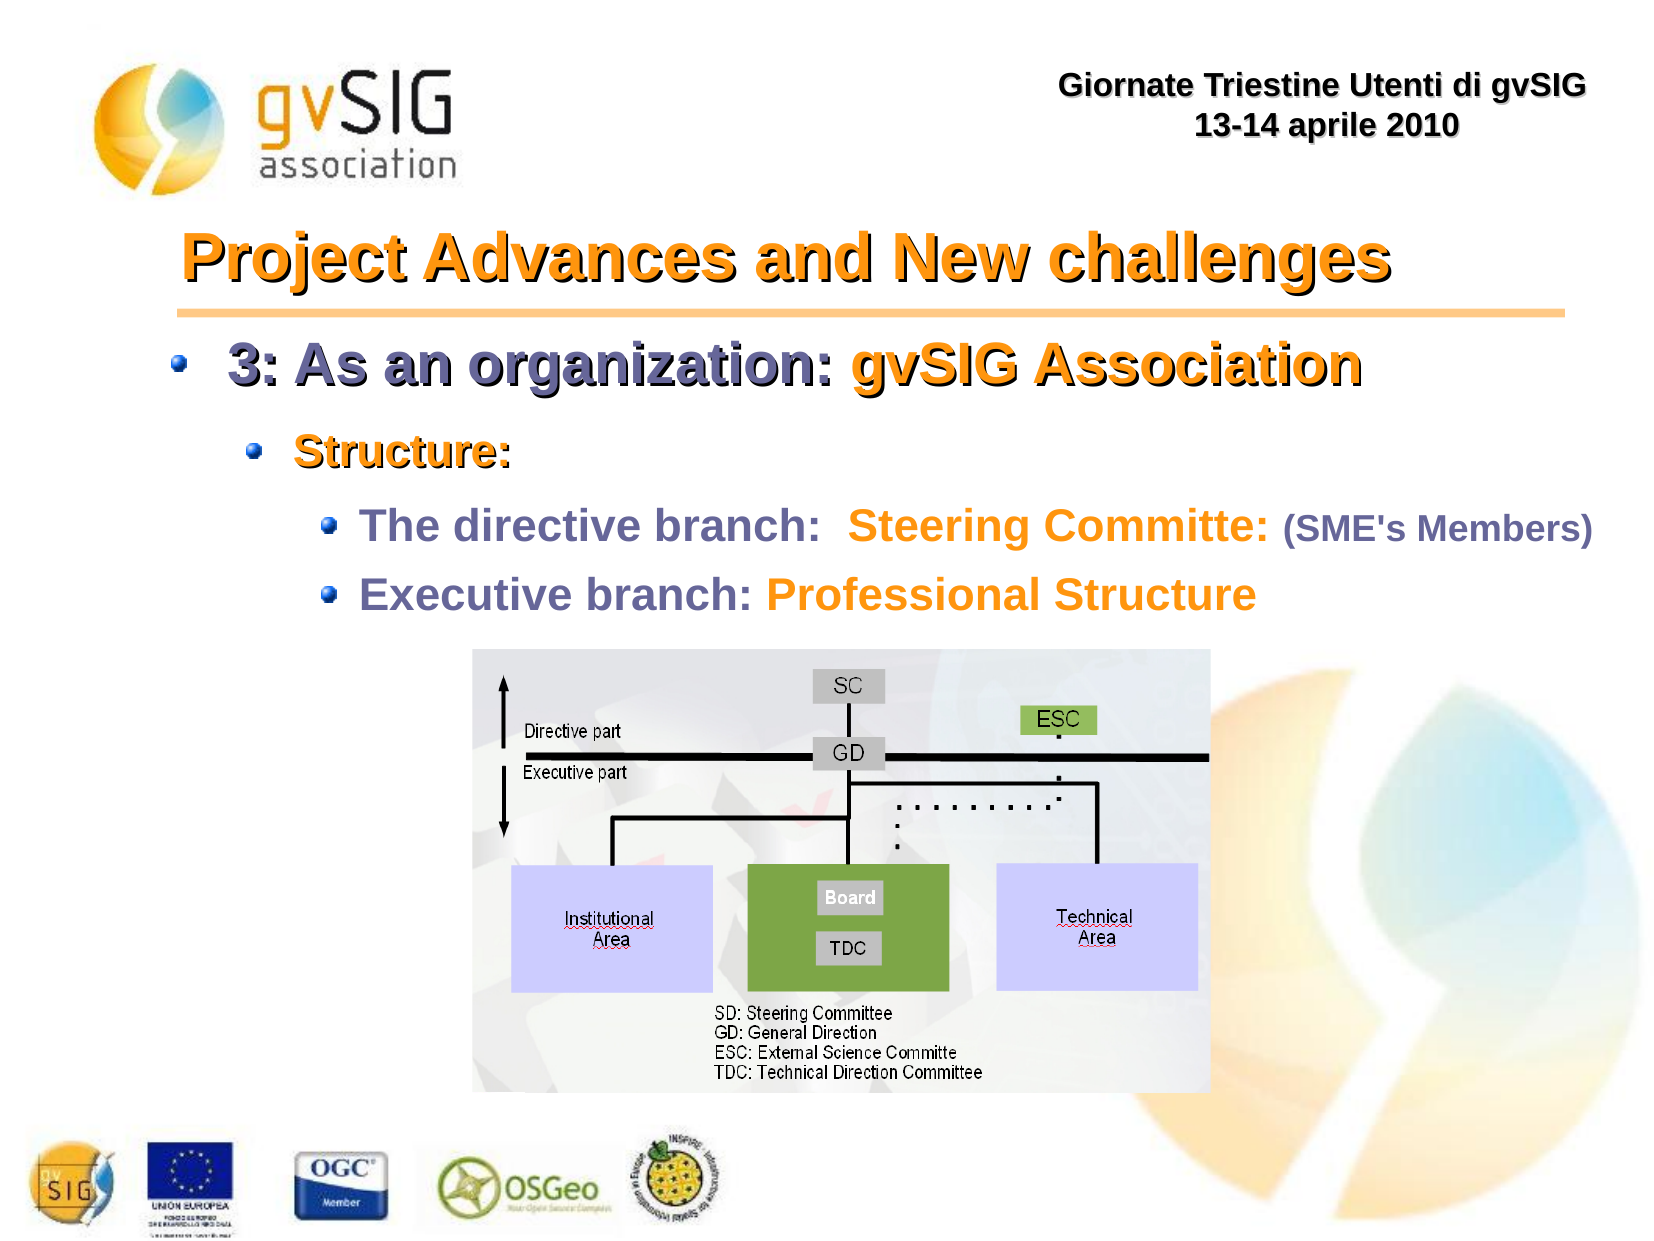

Project Advances and New challenges
# 3: As an organization: gvSIG Association
Structure:
The directive branch: Steering Committe: (SME's Members)
Executive branch: Professional Structure